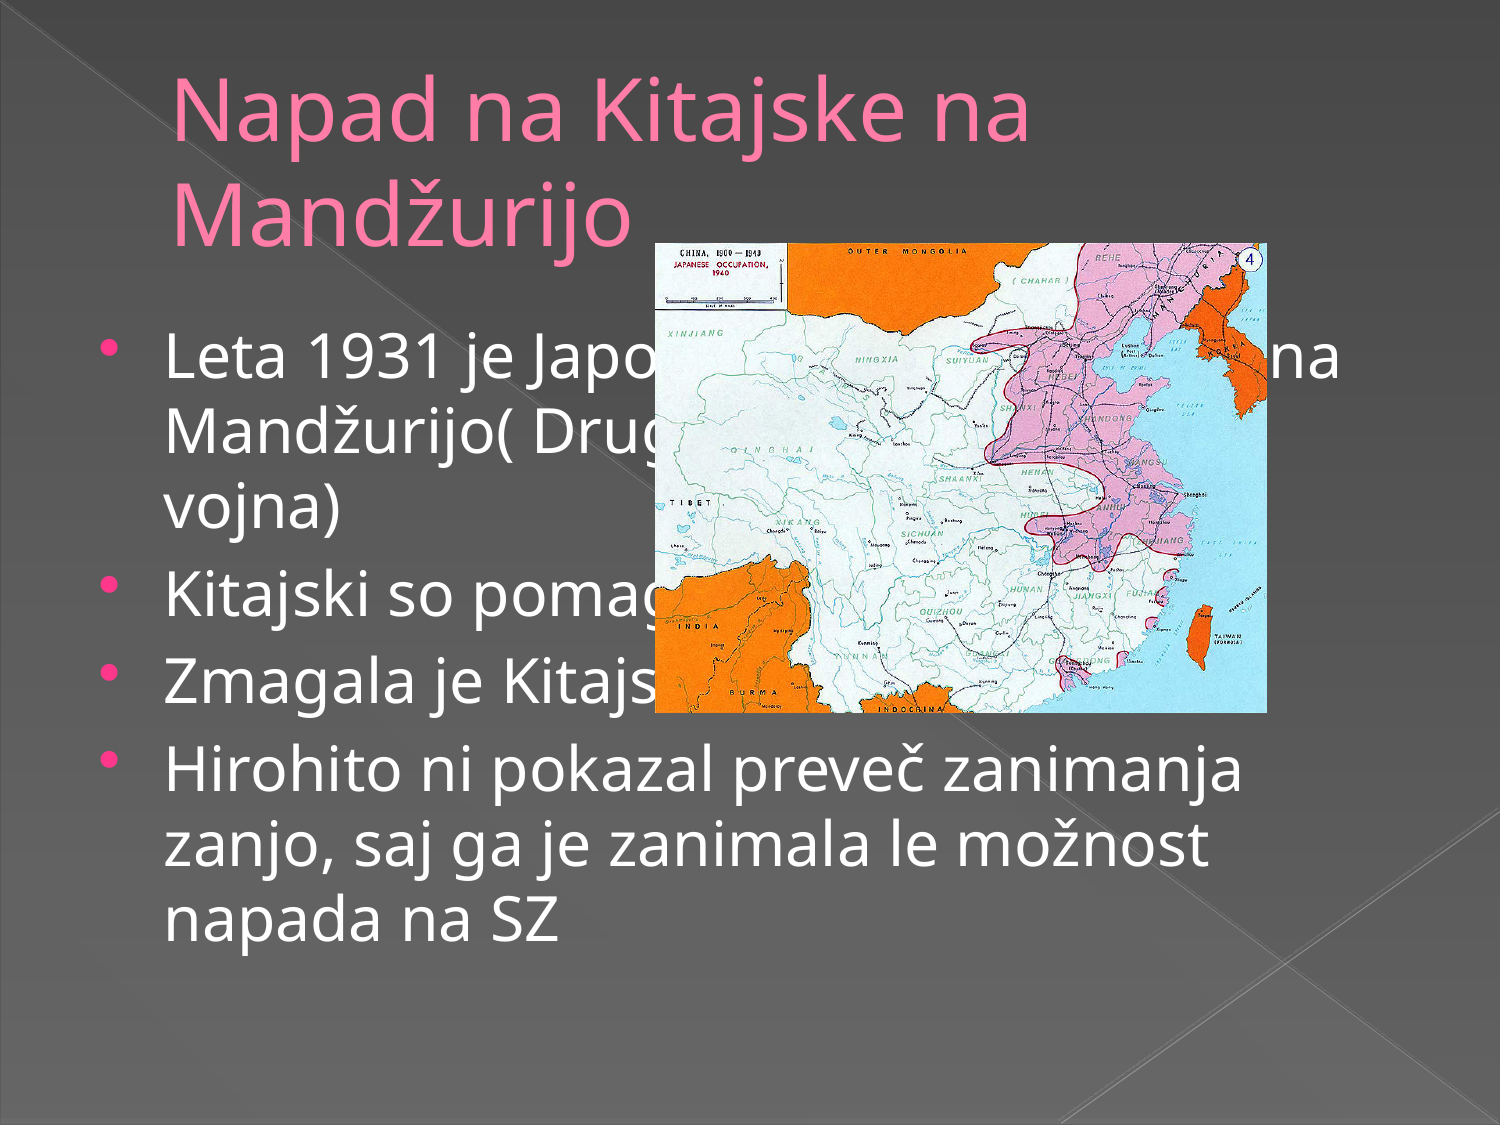

# Napad na Kitajske na Mandžurijo
Leta 1931 je Japonska izvedla invazijo na Mandžurijo( Druga Kitajsko-Japonska vojna)
Kitajski so pomagale NEM, ZDA, SZ
Zmagala je Kitajska in zavezniki
Hirohito ni pokazal preveč zanimanja zanjo, saj ga je zanimala le možnost napada na SZ